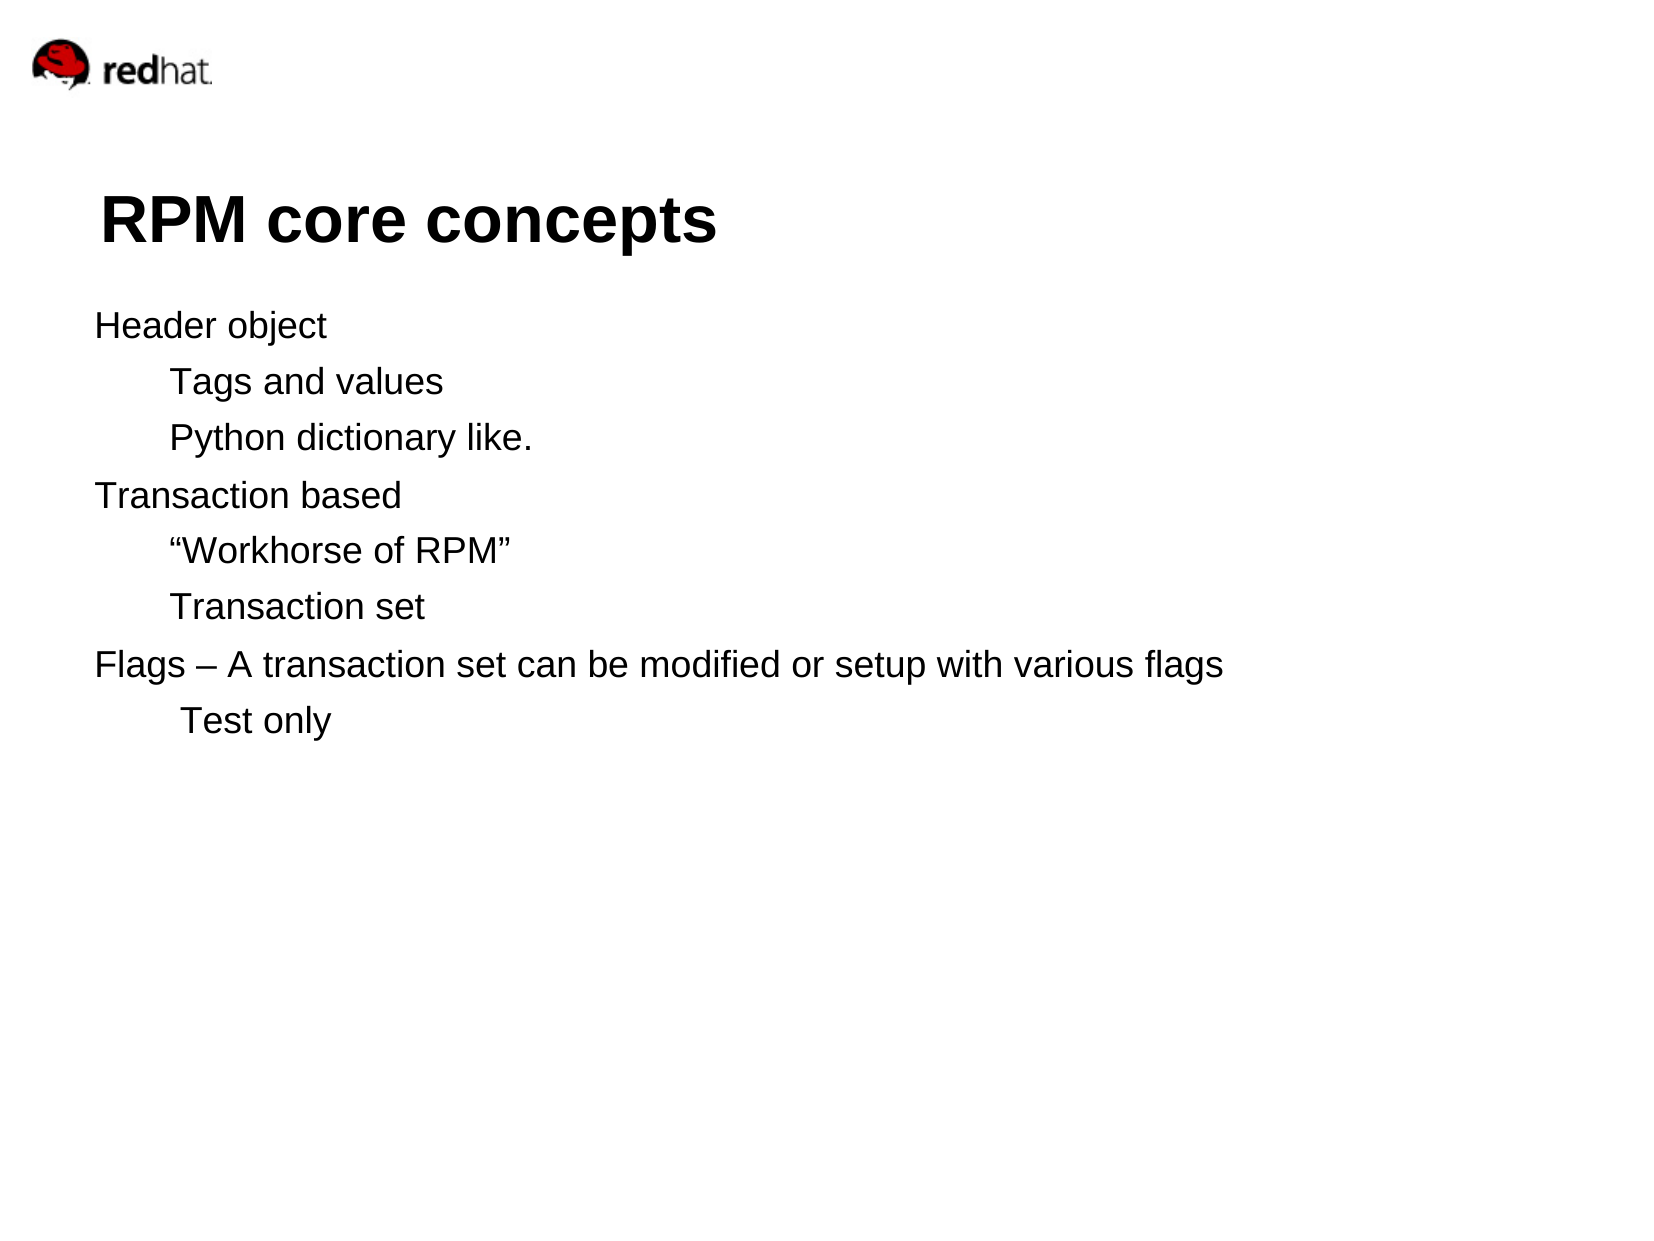

# RPM core concepts
Header object
Tags and values
Python dictionary like.
Transaction based
“Workhorse of RPM”
Transaction set
Flags – A transaction set can be modified or setup with various flags
 Test only